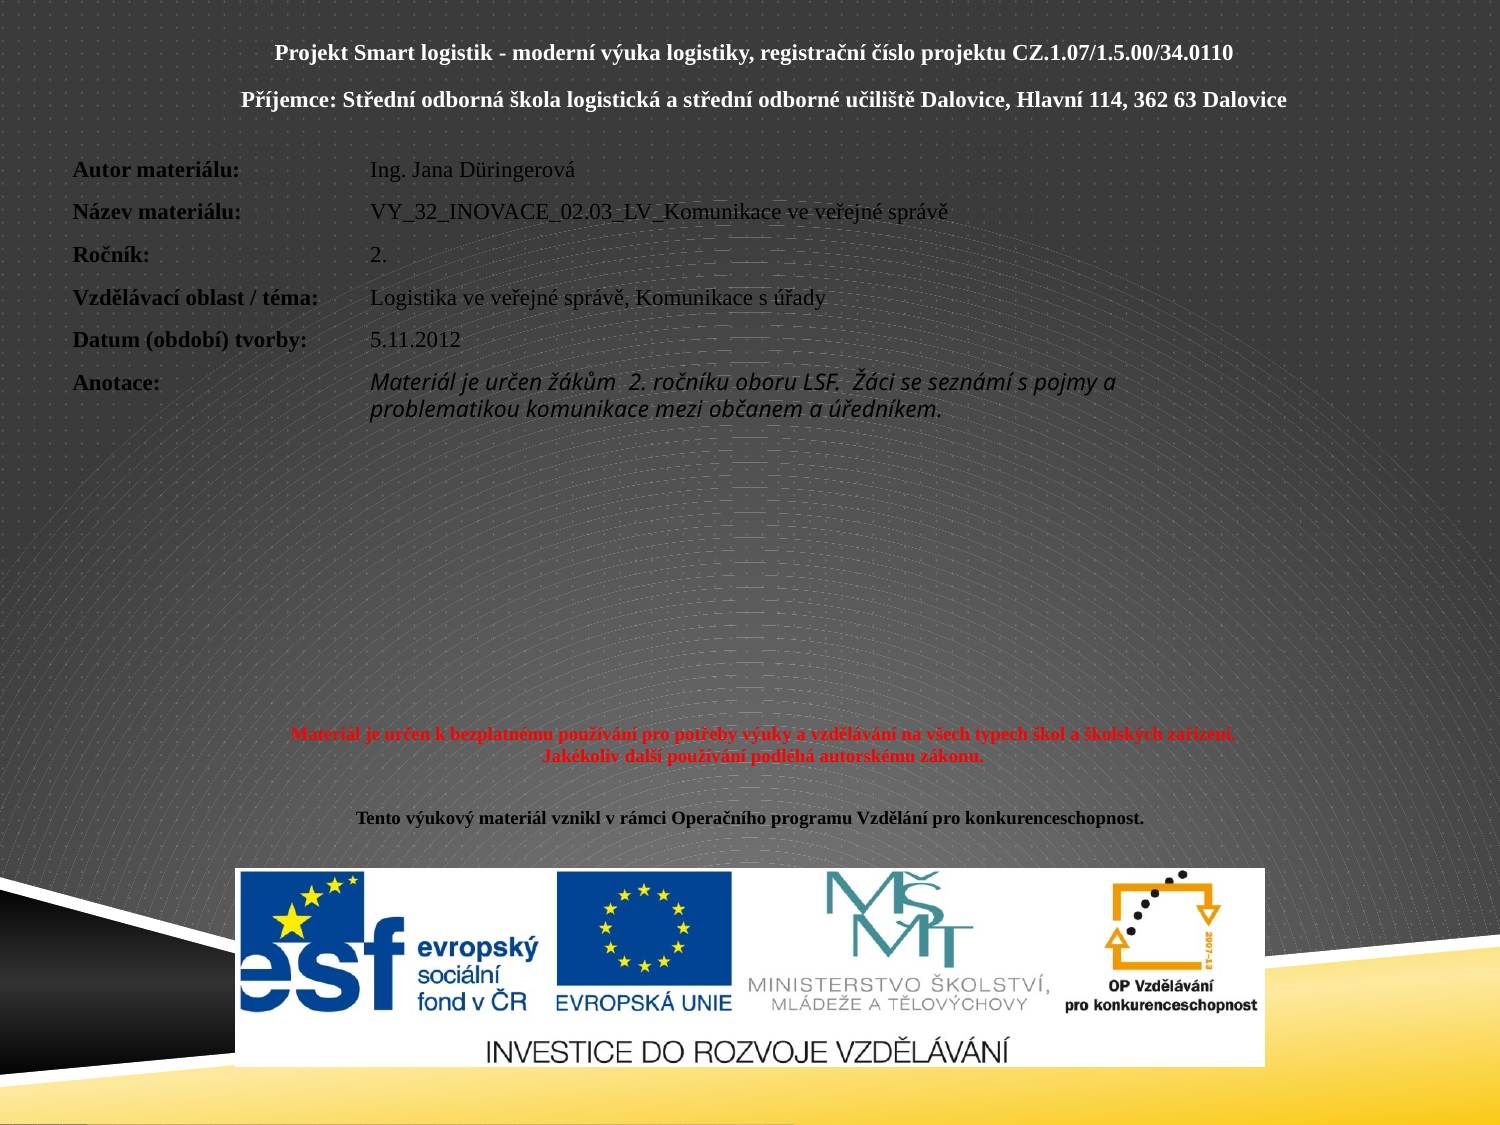

Projekt Smart logistik - moderní výuka logistiky, registrační číslo projektu CZ.1.07/1.5.00/34.0110
Příjemce: Střední odborná škola logistická a střední odborné učiliště Dalovice, Hlavní 114, 362 63 Dalovice
Autor materiálu:
Ing. Jana Düringerová
Název materiálu:
VY_32_INOVACE_02.03_LV_Komunikace ve veřejné správě
Ročník:
2.
Vzdělávací oblast / téma:
Logistika ve veřejné správě, Komunikace s úřady
Datum (období) tvorby:
5.11.2012
Anotace:
Materiál je určen žákům 2. ročníku oboru LSF. Žáci se seznámí s pojmy a problematikou komunikace mezi občanem a úředníkem.
Materiál je určen k bezplatnému používání pro potřeby výuky a vzdělávání na všech typech škol a školských zařízení.
Jakékoliv další používání podléhá autorskému zákonu.
Tento výukový materiál vznikl v rámci Operačního programu Vzdělání pro konkurenceschopnost.